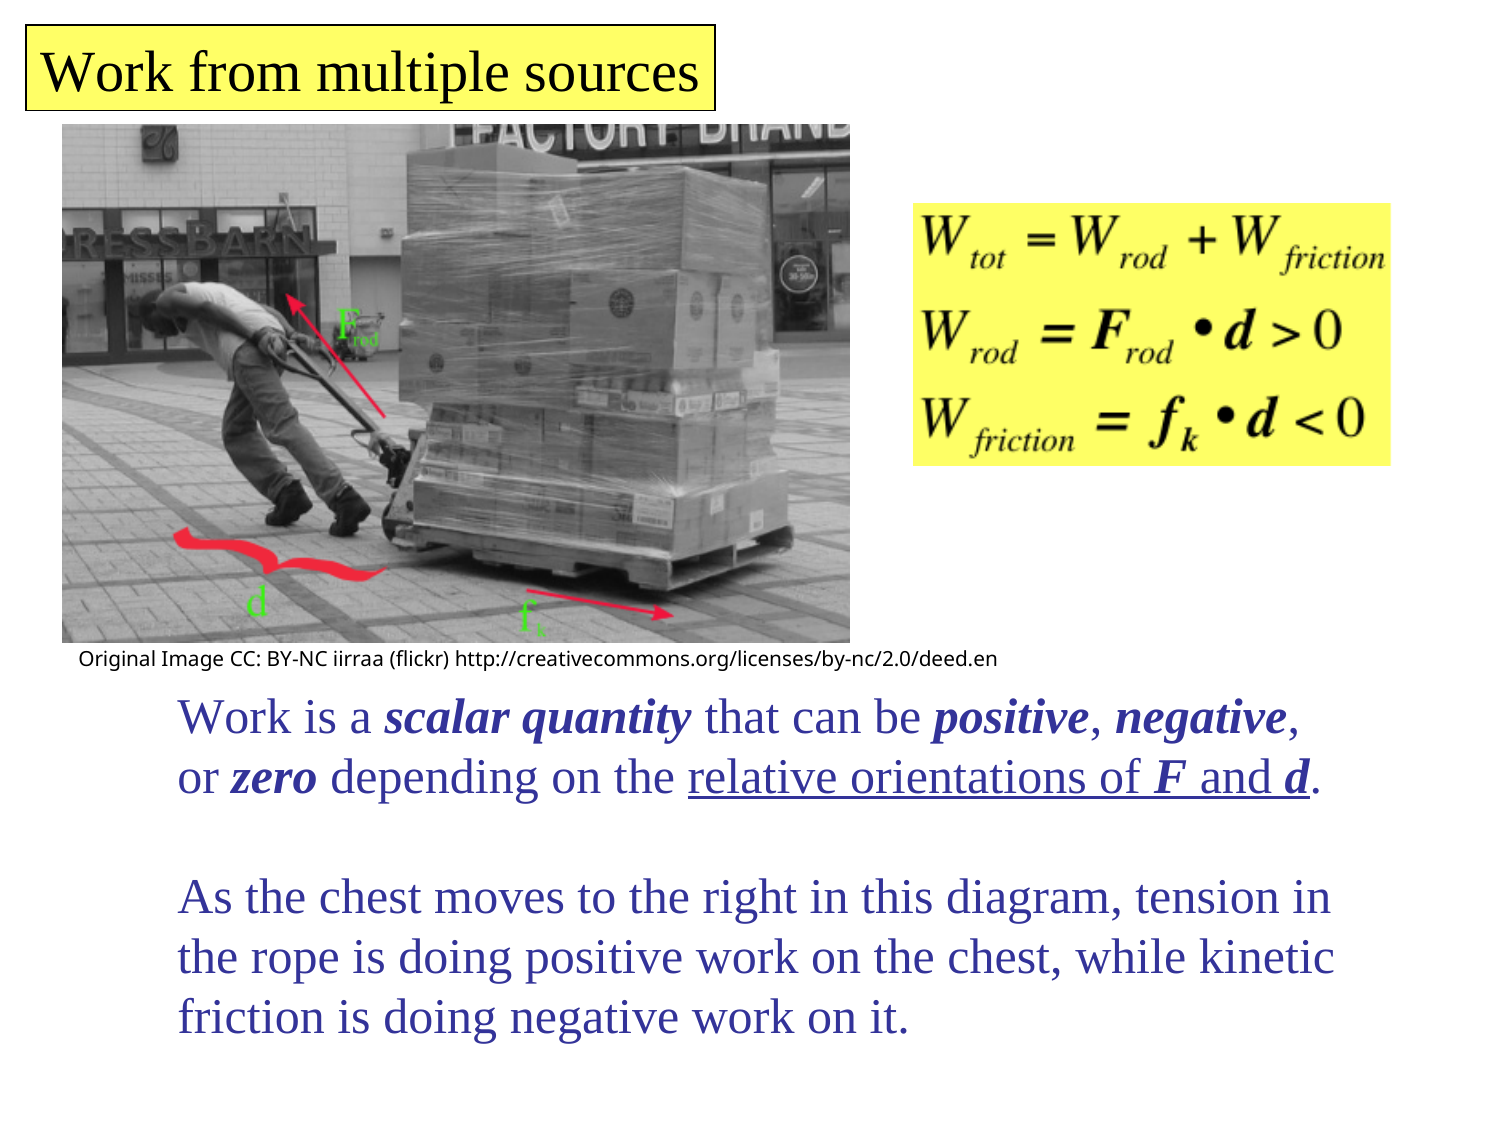

Work from multiple sources
Original Image CC: BY-NC iirraa (flickr) http://creativecommons.org/licenses/by-nc/2.0/deed.en
Work is a scalar quantity that can be positive, negative, or zero depending on the relative orientations of F and d.
As the chest moves to the right in this diagram, tension in the rope is doing positive work on the chest, while kinetic friction is doing negative work on it.